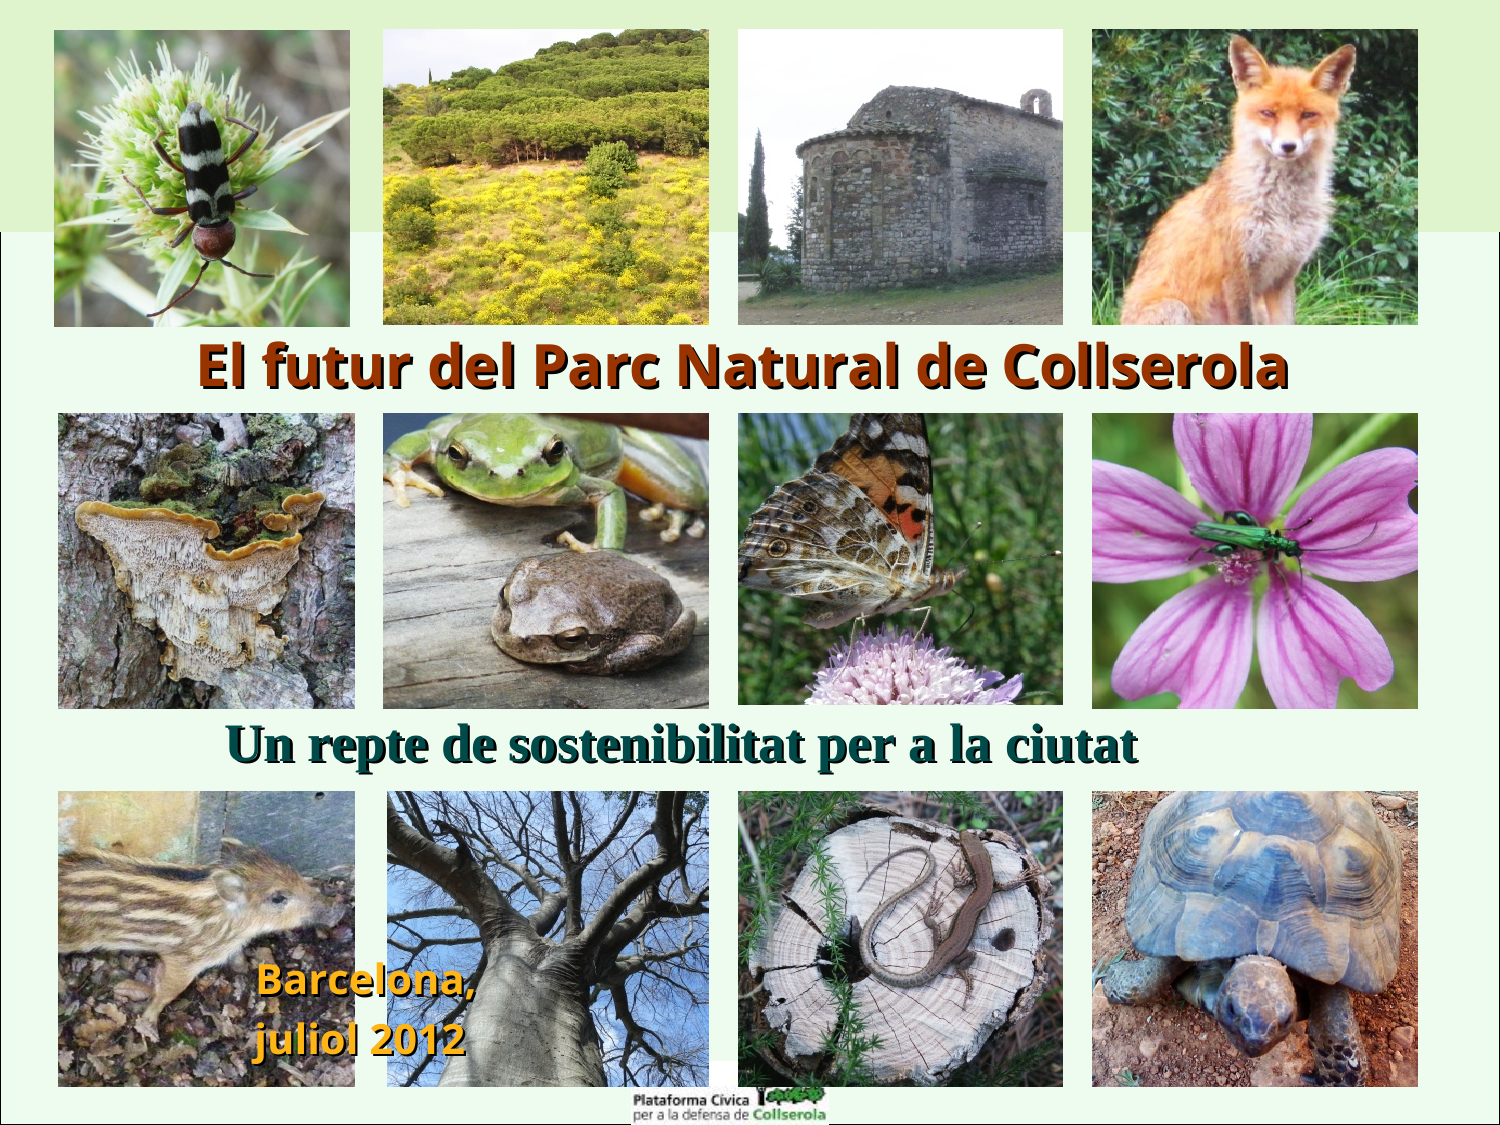

El futur del Parc Natural de Collserola
Un repte de sostenibilitat per a la ciutat
Barcelona, juliol 2012